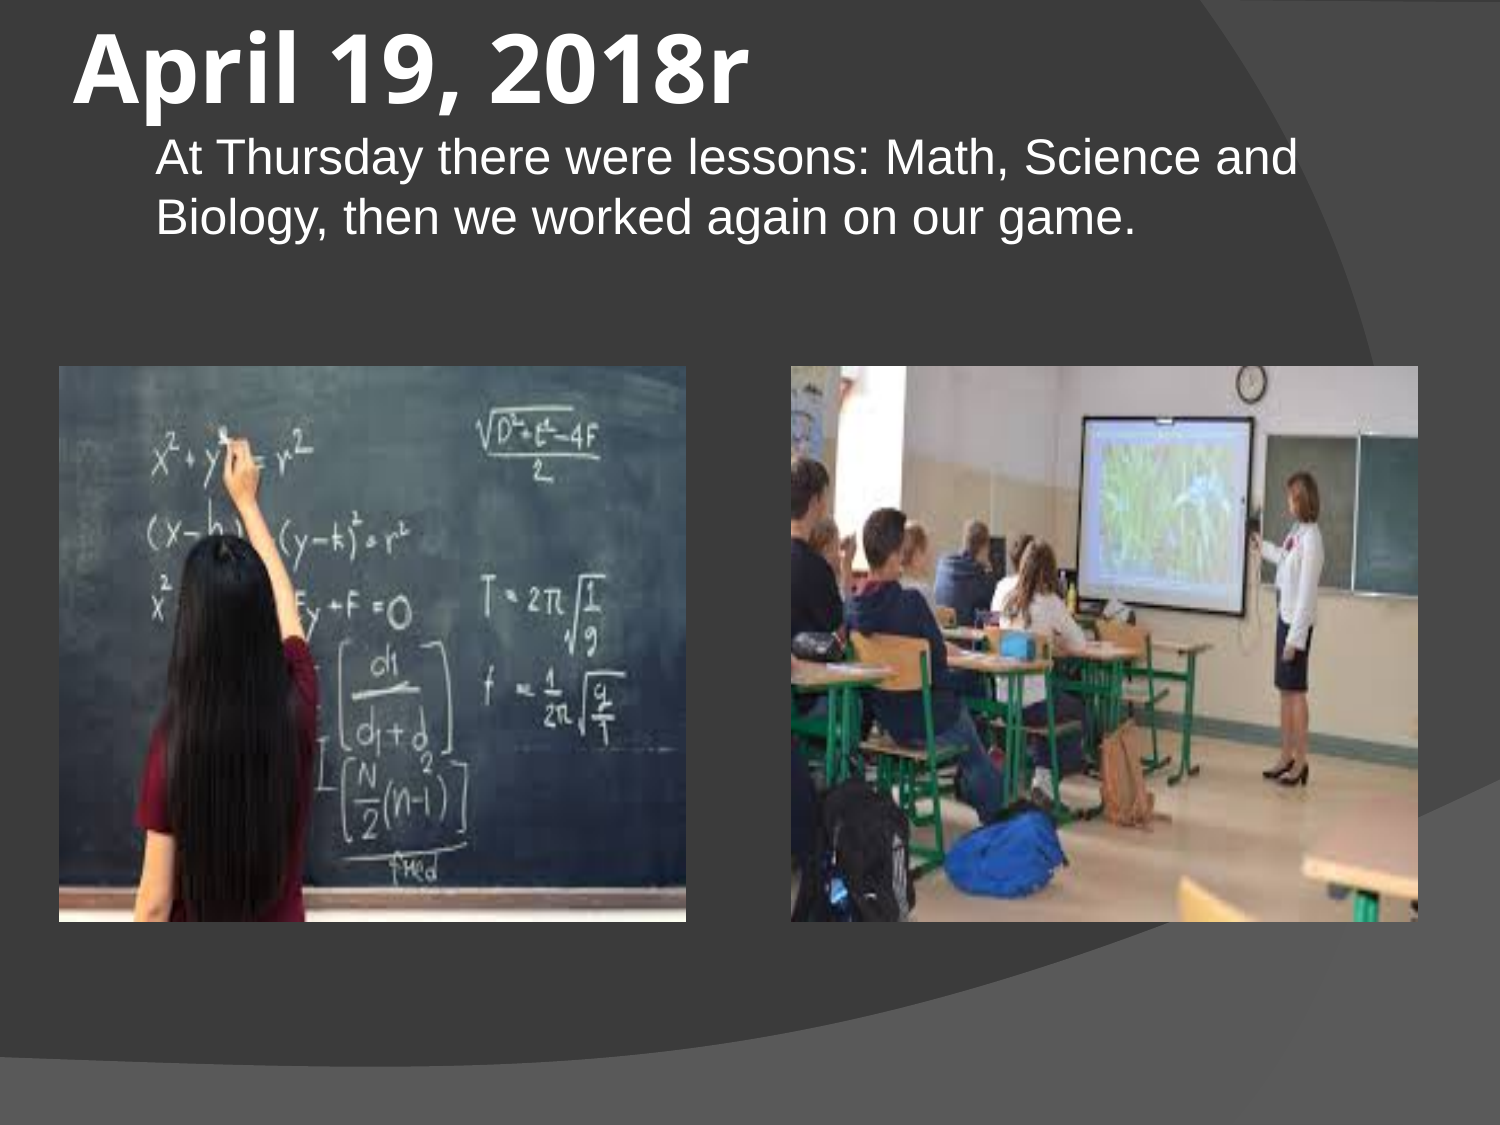

# April 19, 2018r
At Thursday there were lessons: Math, Science and Biology, then we worked again on our game.